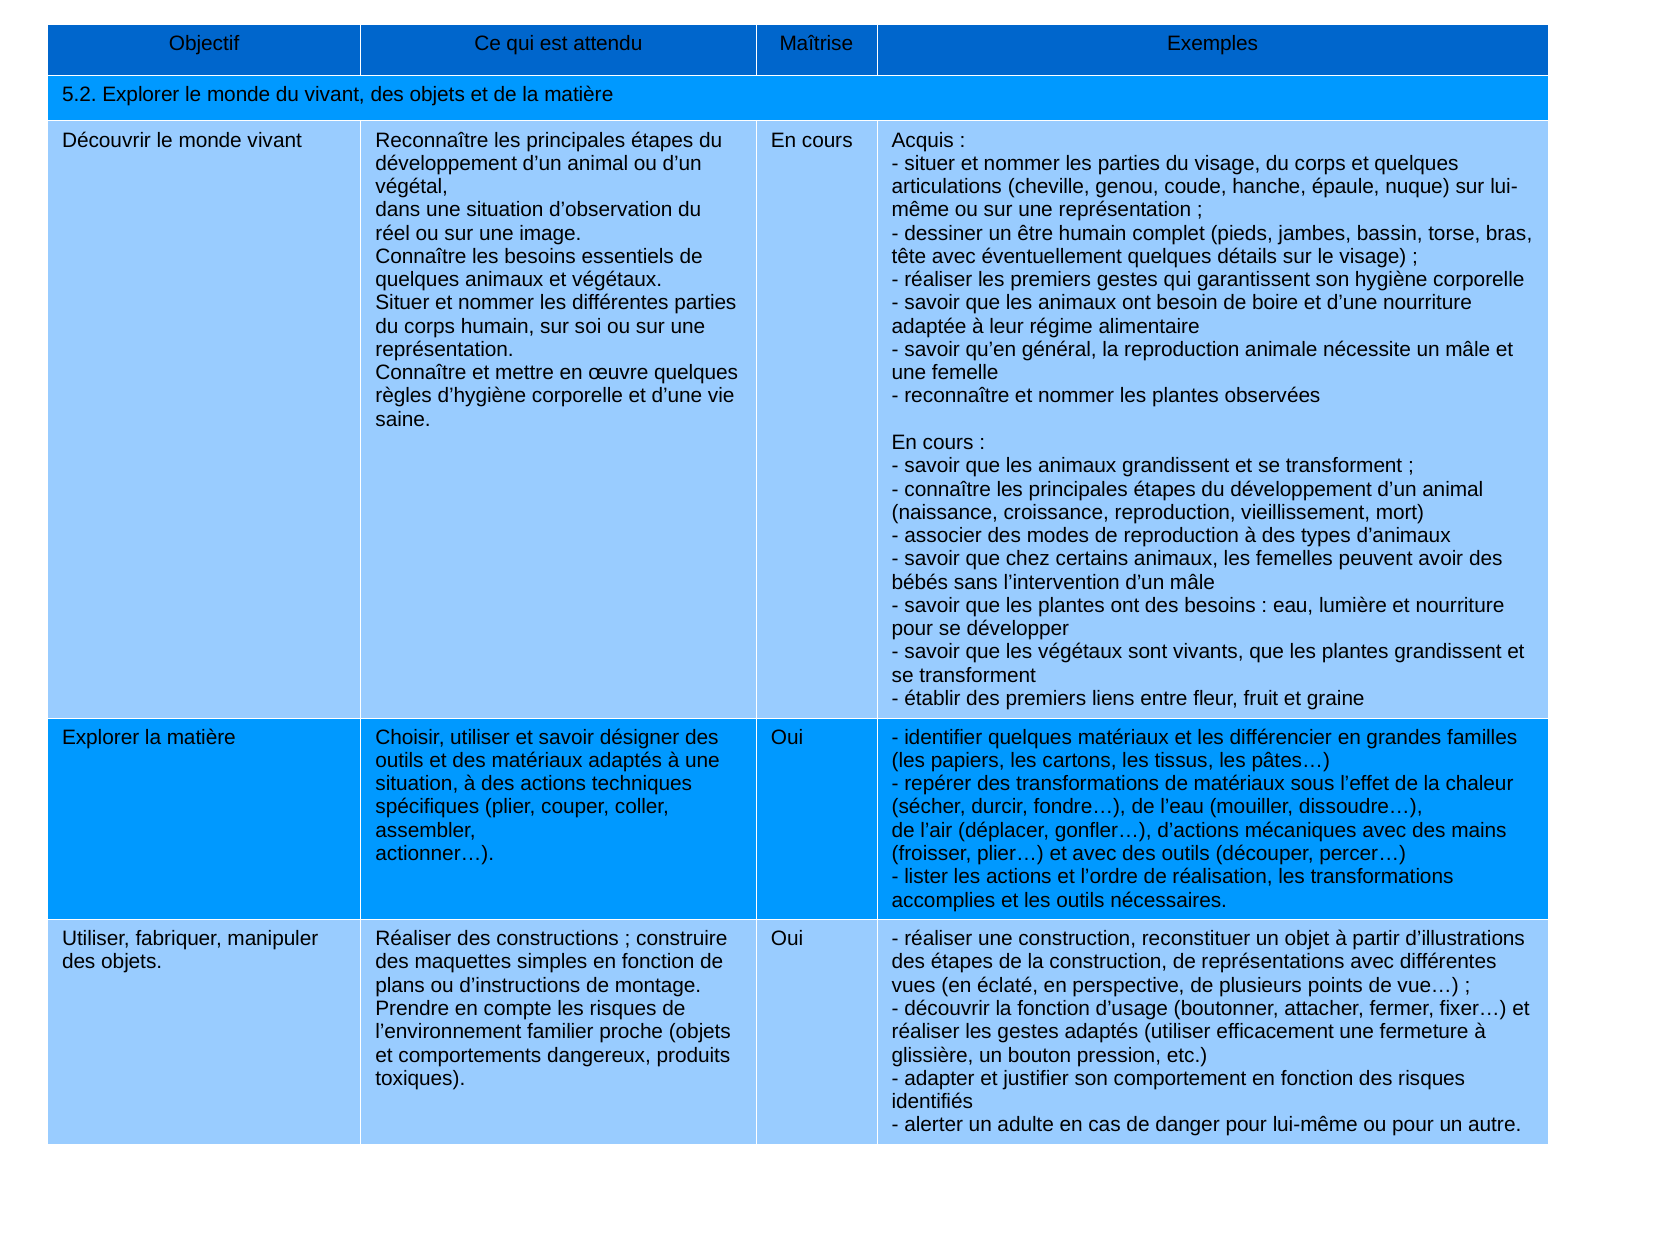

| Objectif | Ce qui est attendu | Maîtrise | Exemples |
| --- | --- | --- | --- |
| 5.2. Explorer le monde du vivant, des objets et de la matière | | | |
| Découvrir le monde vivant | Reconnaître les principales étapes du développement d’un animal ou d’un végétal, dans une situation d’observation du réel ou sur une image. Connaître les besoins essentiels de quelques animaux et végétaux. Situer et nommer les différentes parties du corps humain, sur soi ou sur une représentation. Connaître et mettre en œuvre quelques règles d’hygiène corporelle et d’une vie saine. | En cours | Acquis : - situer et nommer les parties du visage, du corps et quelques articulations (cheville, genou, coude, hanche, épaule, nuque) sur lui-même ou sur une représentation ; - dessiner un être humain complet (pieds, jambes, bassin, torse, bras, tête avec éventuellement quelques détails sur le visage) ; - réaliser les premiers gestes qui garantissent son hygiène corporelle - savoir que les animaux ont besoin de boire et d’une nourriture adaptée à leur régime alimentaire - savoir qu’en général, la reproduction animale nécessite un mâle et une femelle - reconnaître et nommer les plantes observées En cours : - savoir que les animaux grandissent et se transforment ; - connaître les principales étapes du développement d’un animal (naissance, croissance, reproduction, vieillissement, mort) - associer des modes de reproduction à des types d’animaux - savoir que chez certains animaux, les femelles peuvent avoir des bébés sans l’intervention d’un mâle - savoir que les plantes ont des besoins : eau, lumière et nourriture pour se développer - savoir que les végétaux sont vivants, que les plantes grandissent et se transforment - établir des premiers liens entre fleur, fruit et graine |
| Explorer la matière | Choisir, utiliser et savoir désigner des outils et des matériaux adaptés à une situation, à des actions techniques spécifiques (plier, couper, coller, assembler, actionner…). | Oui | - identifier quelques matériaux et les différencier en grandes familles (les papiers, les cartons, les tissus, les pâtes…) - repérer des transformations de matériaux sous l’effet de la chaleur (sécher, durcir, fondre…), de l’eau (mouiller, dissoudre…), de l’air (déplacer, gonfler…), d’actions mécaniques avec des mains (froisser, plier…) et avec des outils (découper, percer…) - lister les actions et l’ordre de réalisation, les transformations accomplies et les outils nécessaires. |
| Utiliser, fabriquer, manipuler des objets. | Réaliser des constructions ; construire des maquettes simples en fonction de plans ou d’instructions de montage. Prendre en compte les risques de l’environnement familier proche (objets et comportements dangereux, produits toxiques). | Oui | - réaliser une construction, reconstituer un objet à partir d’illustrations des étapes de la construction, de représentations avec différentes vues (en éclaté, en perspective, de plusieurs points de vue…) ; - découvrir la fonction d’usage (boutonner, attacher, fermer, fixer…) et réaliser les gestes adaptés (utiliser efficacement une fermeture à glissière, un bouton pression, etc.) - adapter et justifier son comportement en fonction des risques identifiés - alerter un adulte en cas de danger pour lui-même ou pour un autre. |